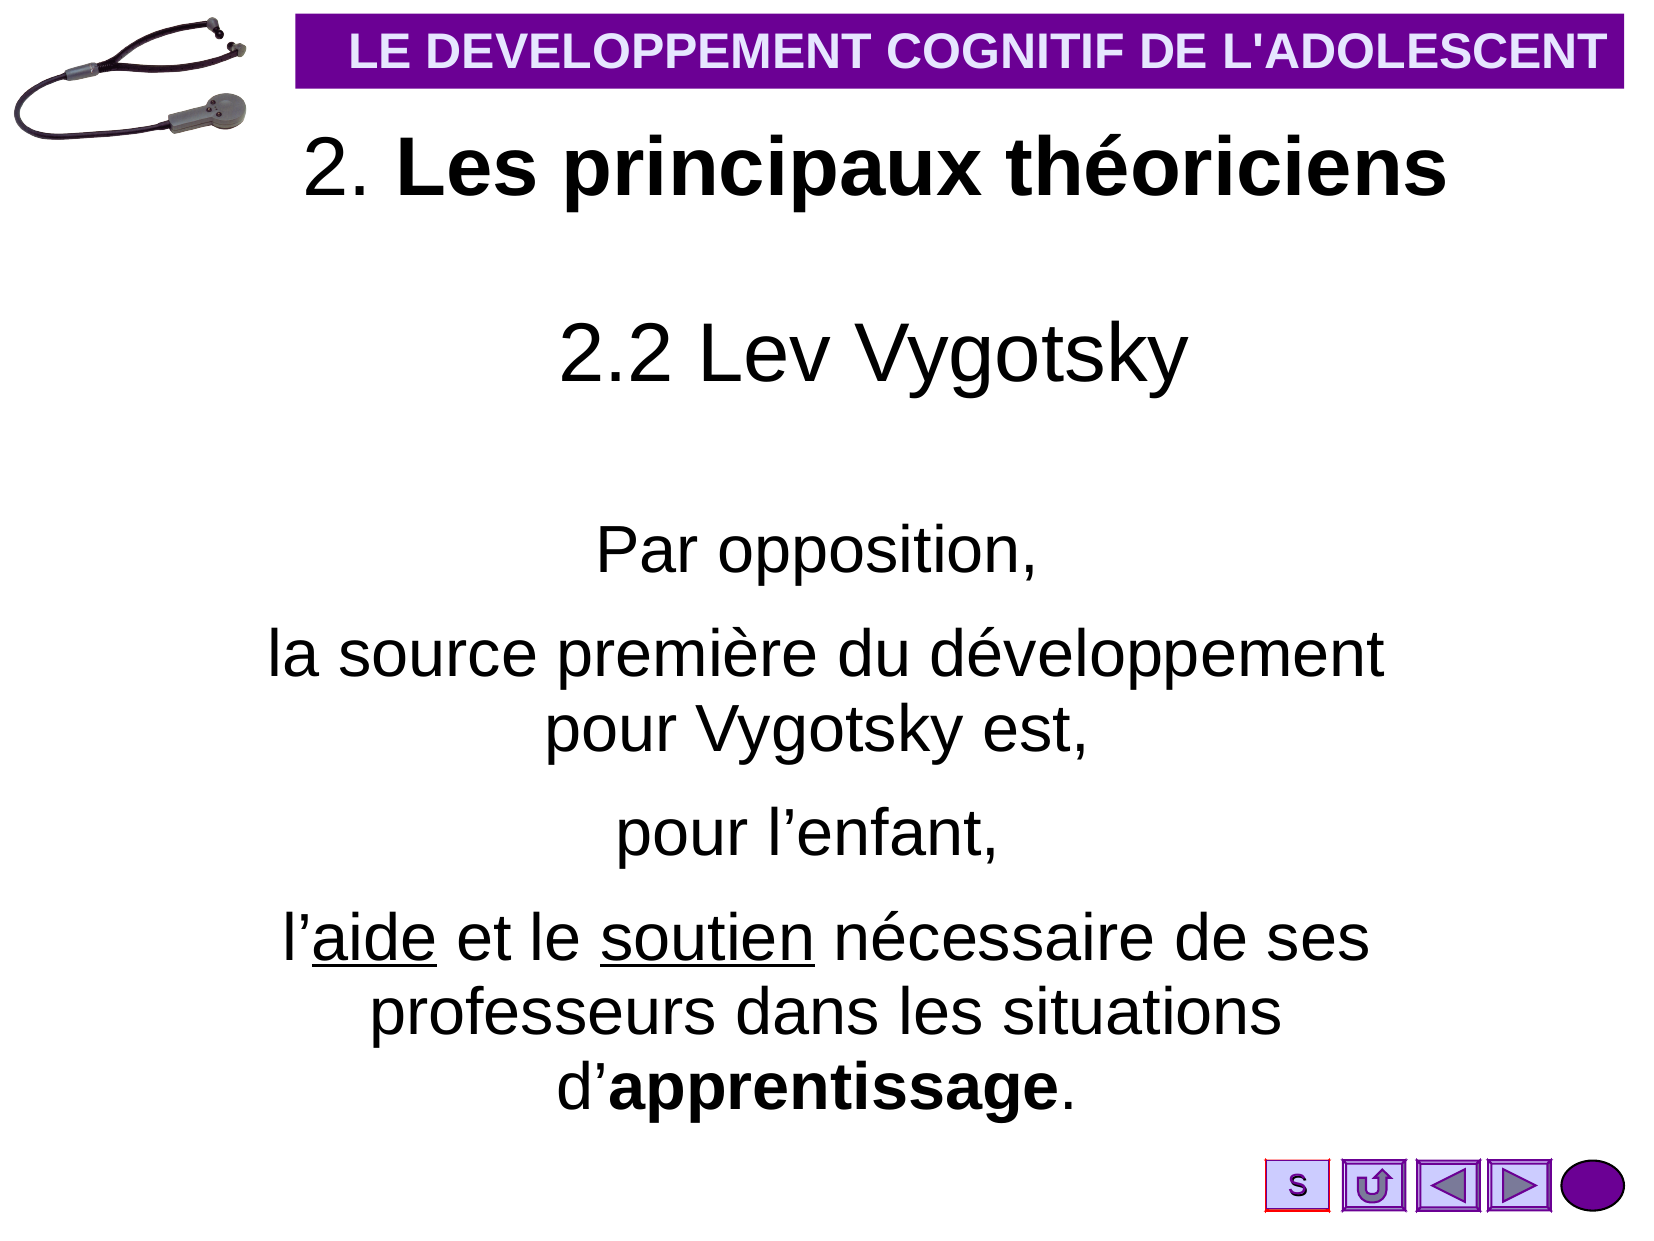

LE DEVELOPPEMENT COGNITIF DE L'ADOLESCENT
2. Les principaux théoriciens
 2.2 Lev Vygotsky
# Par opposition,
la source première du développement pour Vygotsky est,
pour l’enfant,
l’aide et le soutien nécessaire de ses professeurs dans les situations d’apprentissage.